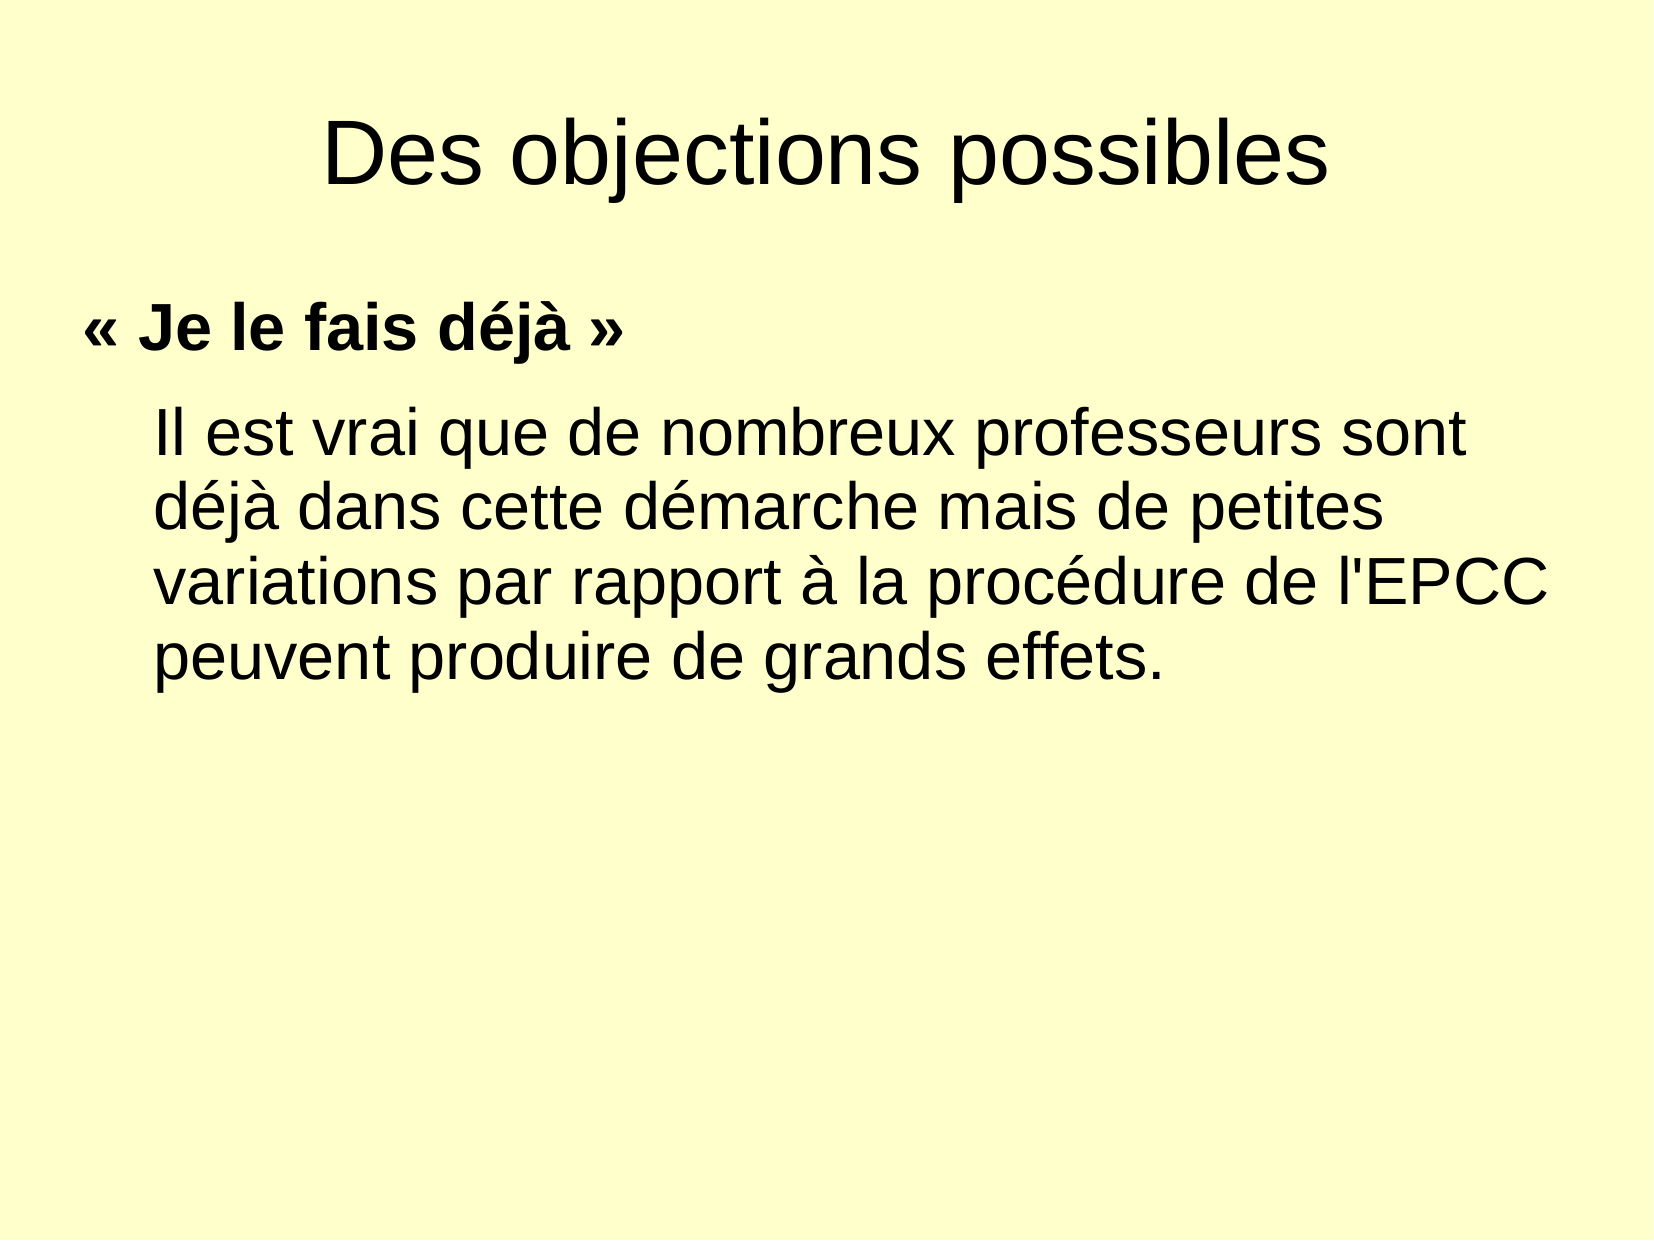

# Des objections possibles
« Je le fais déjà »
Il est vrai que de nombreux professeurs sont déjà dans cette démarche mais de petites variations par rapport à la procédure de l'EPCC peuvent produire de grands effets.